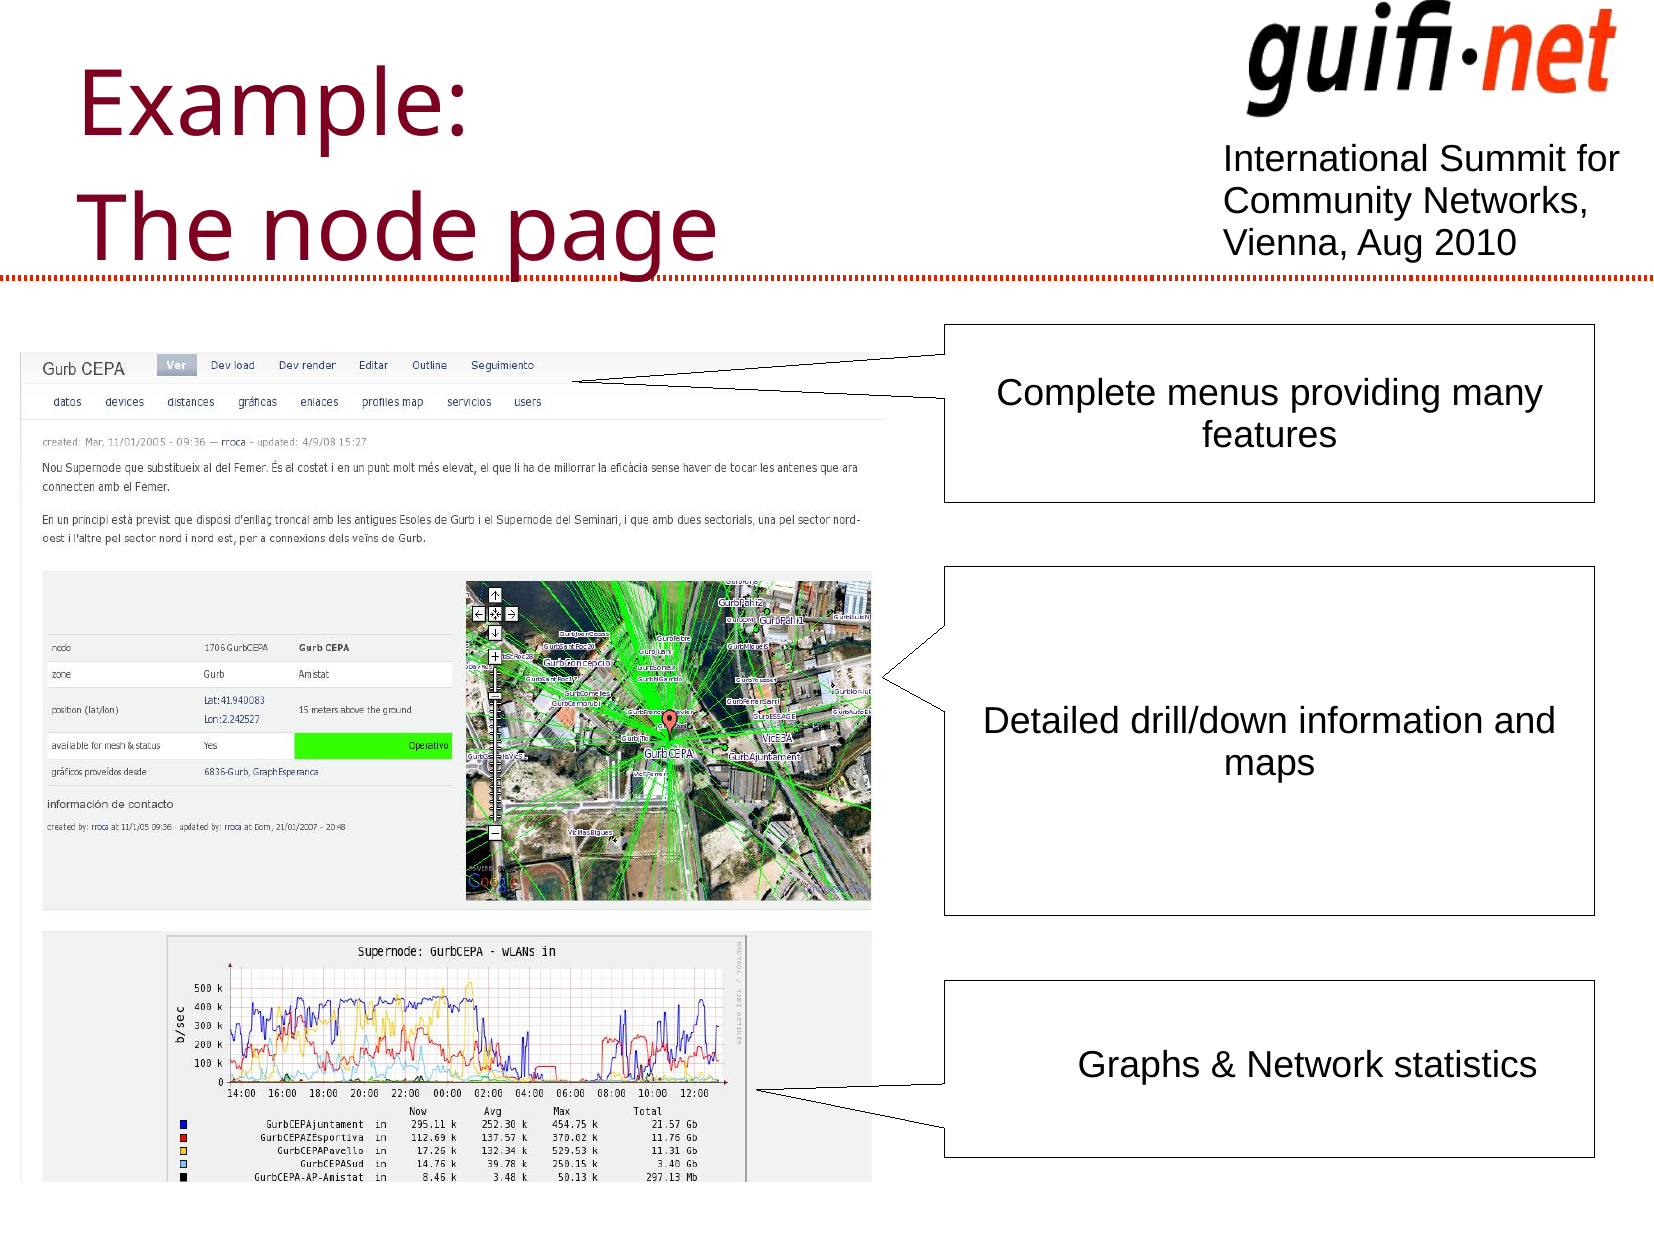

# Example: The node page
Complete menus providing many features
Detailed drill/down information and maps
Graphs & Network statistics